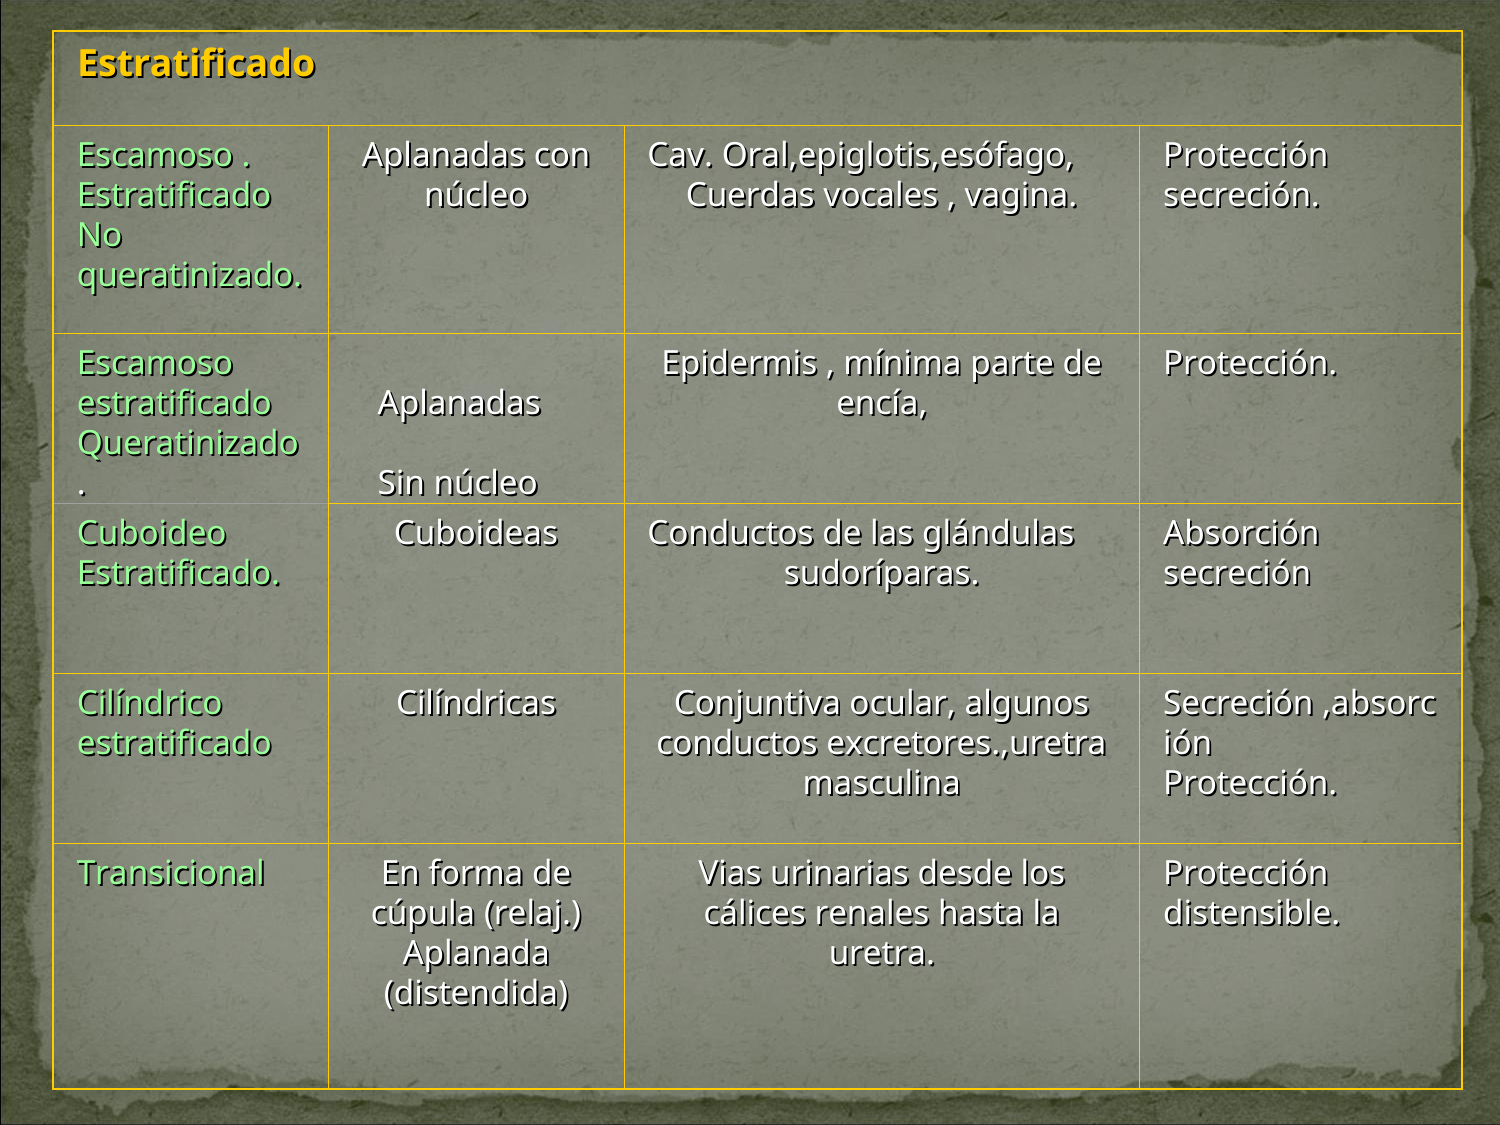

Estratificado
Escamoso . Estratificado
No queratinizado.
Aplanadas con núcleo
Cav. Oral,epiglotis,esófago,
Cuerdas vocales , vagina.
Protección secreción.
Escamoso estratificado
Queratinizado.
 Aplanadas
 Sin núcleo
Epidermis , mínima parte de encía,
Protección.
Cuboideo
Estratificado.
Cuboideas
Conductos de las glándulas
sudoríparas.
Absorción
secreción
Cilíndrico
estratificado
Cilíndricas
Conjuntiva ocular, algunos conductos excretores.,uretra masculina
Secreción ,absorción
Protección.
Transicional
En forma de cúpula (relaj.)
Aplanada
(distendida)
Vias urinarias desde los cálices renales hasta la uretra.
Protección distensible.